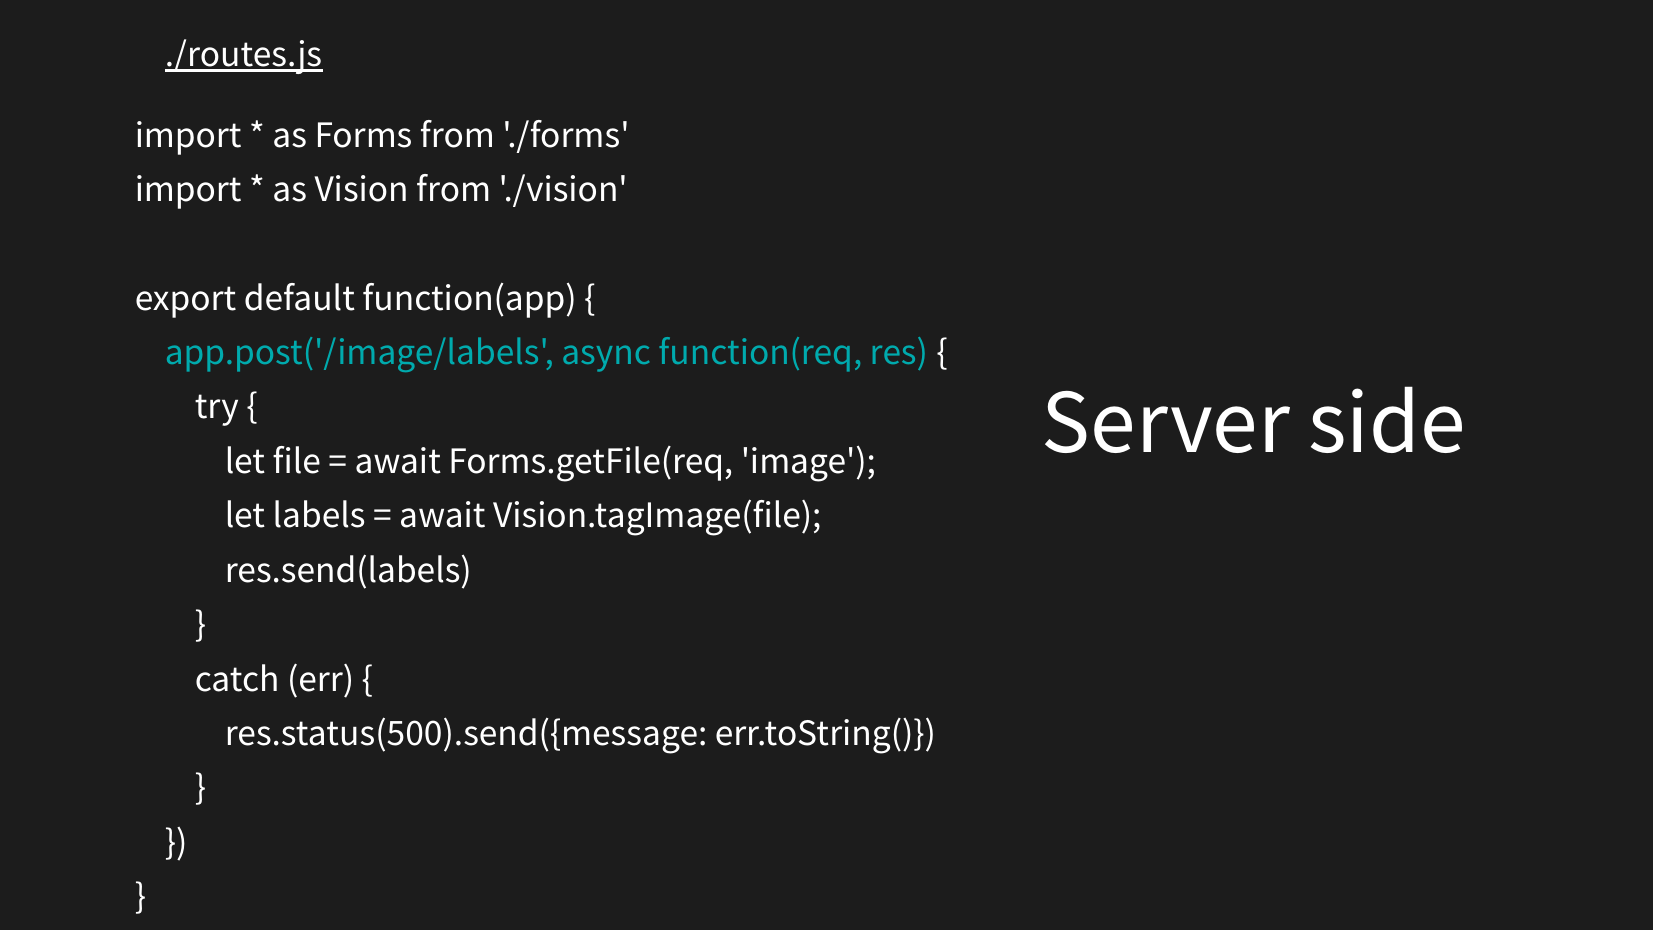

./routes.js
import * as Forms from './forms'
import * as Vision from './vision'
export default function(app) {
 app.post('/image/labels', async function(req, res) {
 try {
 let file = await Forms.getFile(req, 'image');
 let labels = await Vision.tagImage(file);
 res.send(labels)
 }
 catch (err) {
 res.status(500).send({message: err.toString()})
 }
 })
}
# Server side